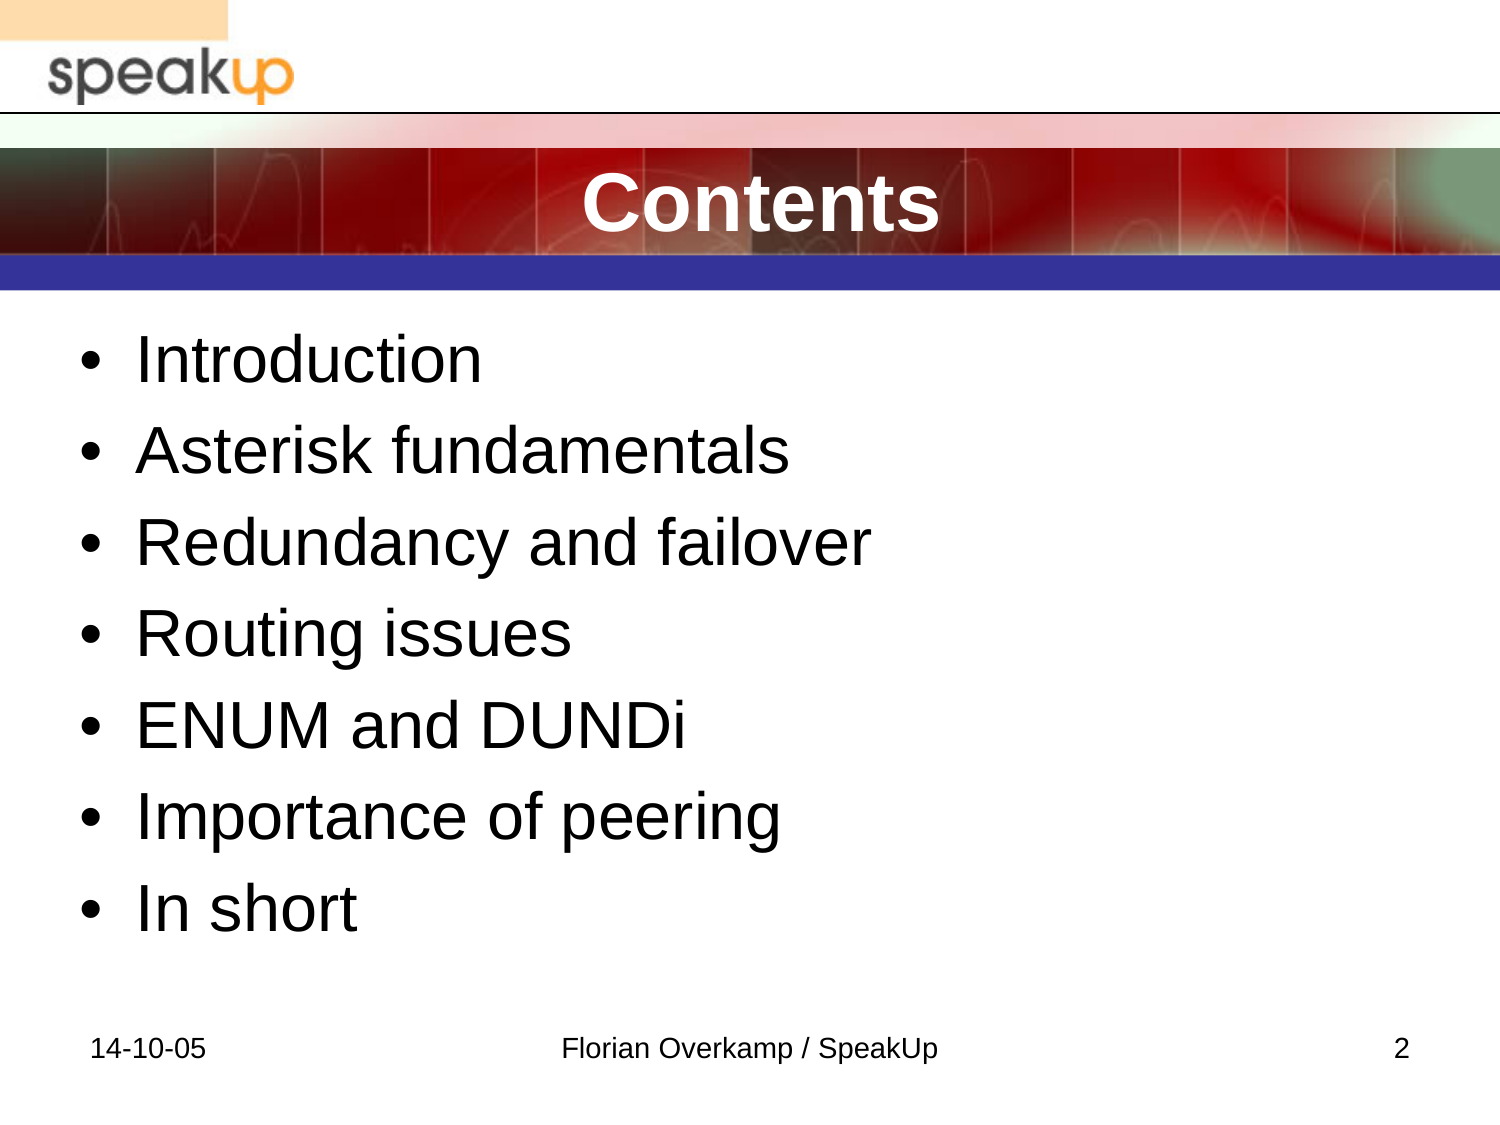

# Contents
Introduction
Asterisk fundamentals
Redundancy and failover
Routing issues
ENUM and DUNDi
Importance of peering
In short
Florian Overkamp / SpeakUp
2